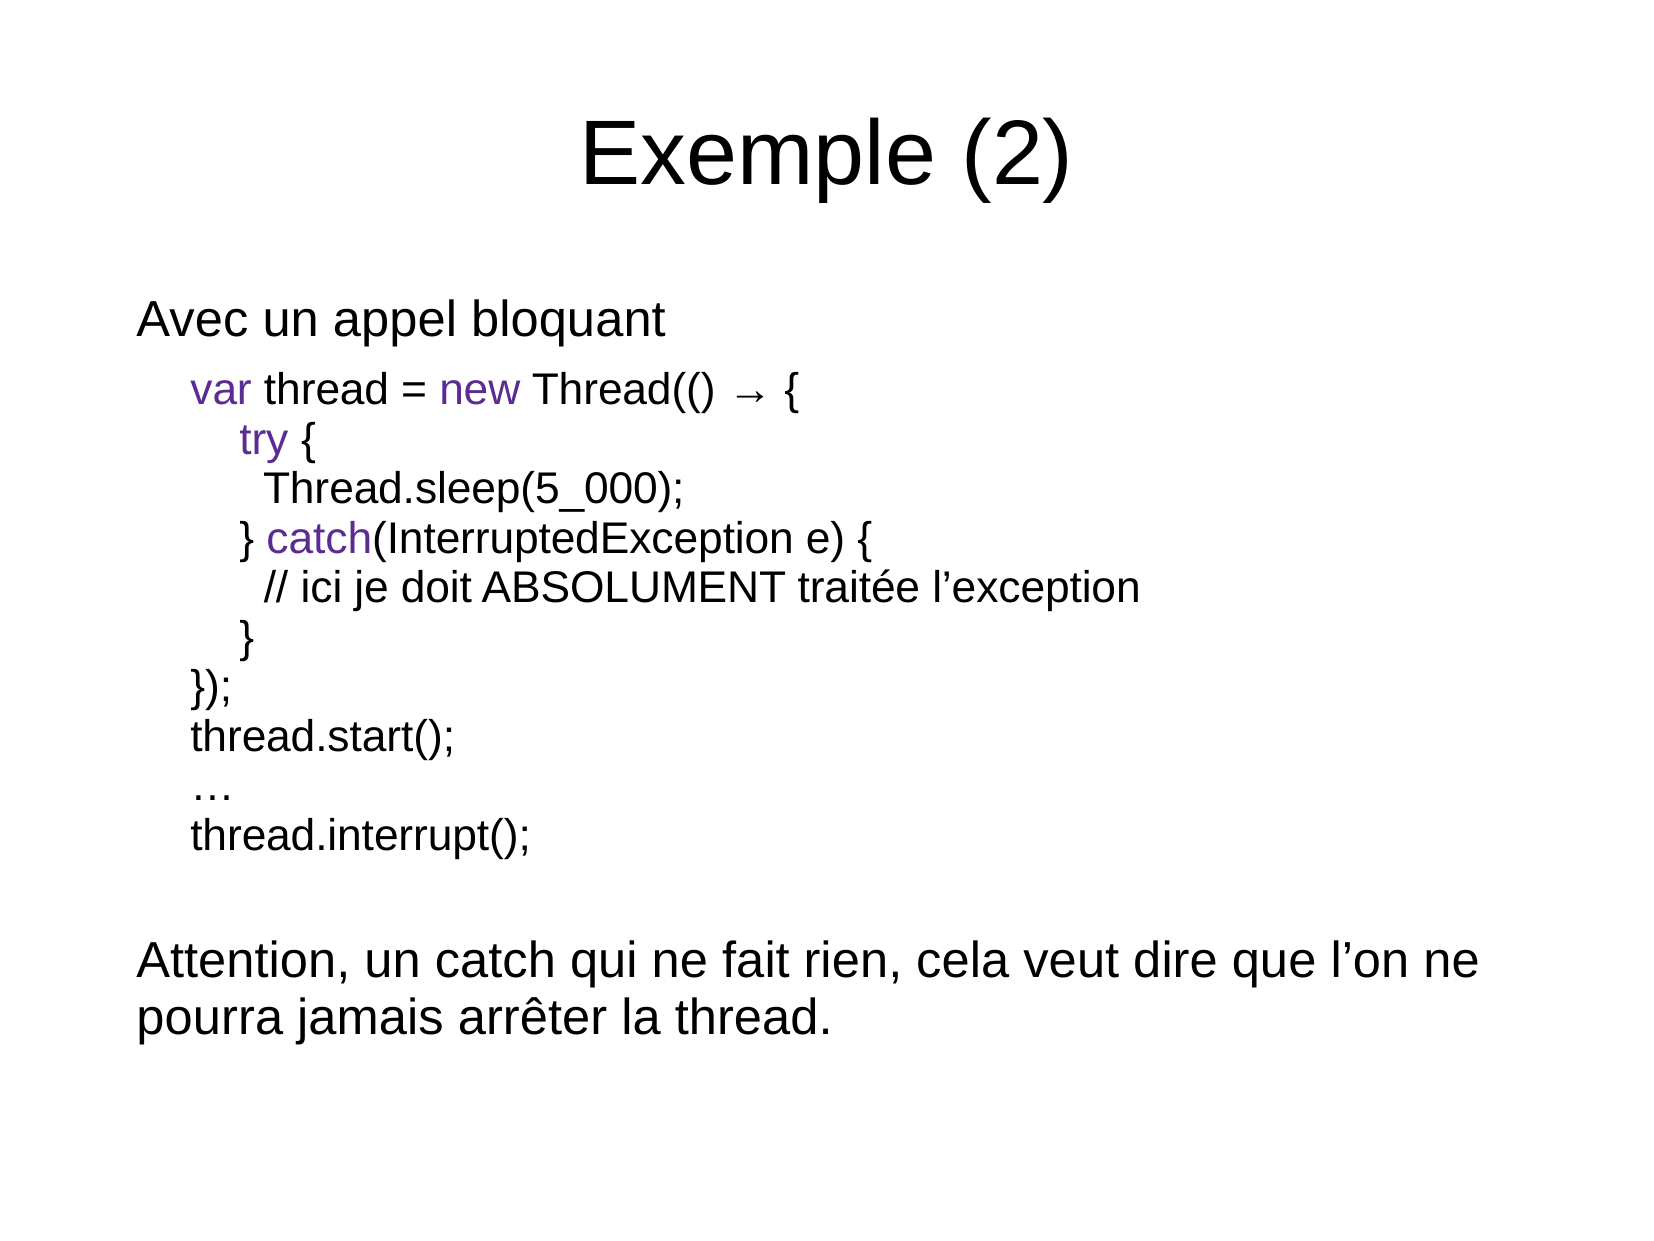

# Exemple (2)
Avec un appel bloquant
var thread = new Thread(() → {
 try {
 Thread.sleep(5_000);
 } catch(InterruptedException e) {
 // ici je doit ABSOLUMENT traitée l’exception
 }
});
thread.start();
…
thread.interrupt();
Attention, un catch qui ne fait rien, cela veut dire que l’on ne pourra jamais arrêter la thread.